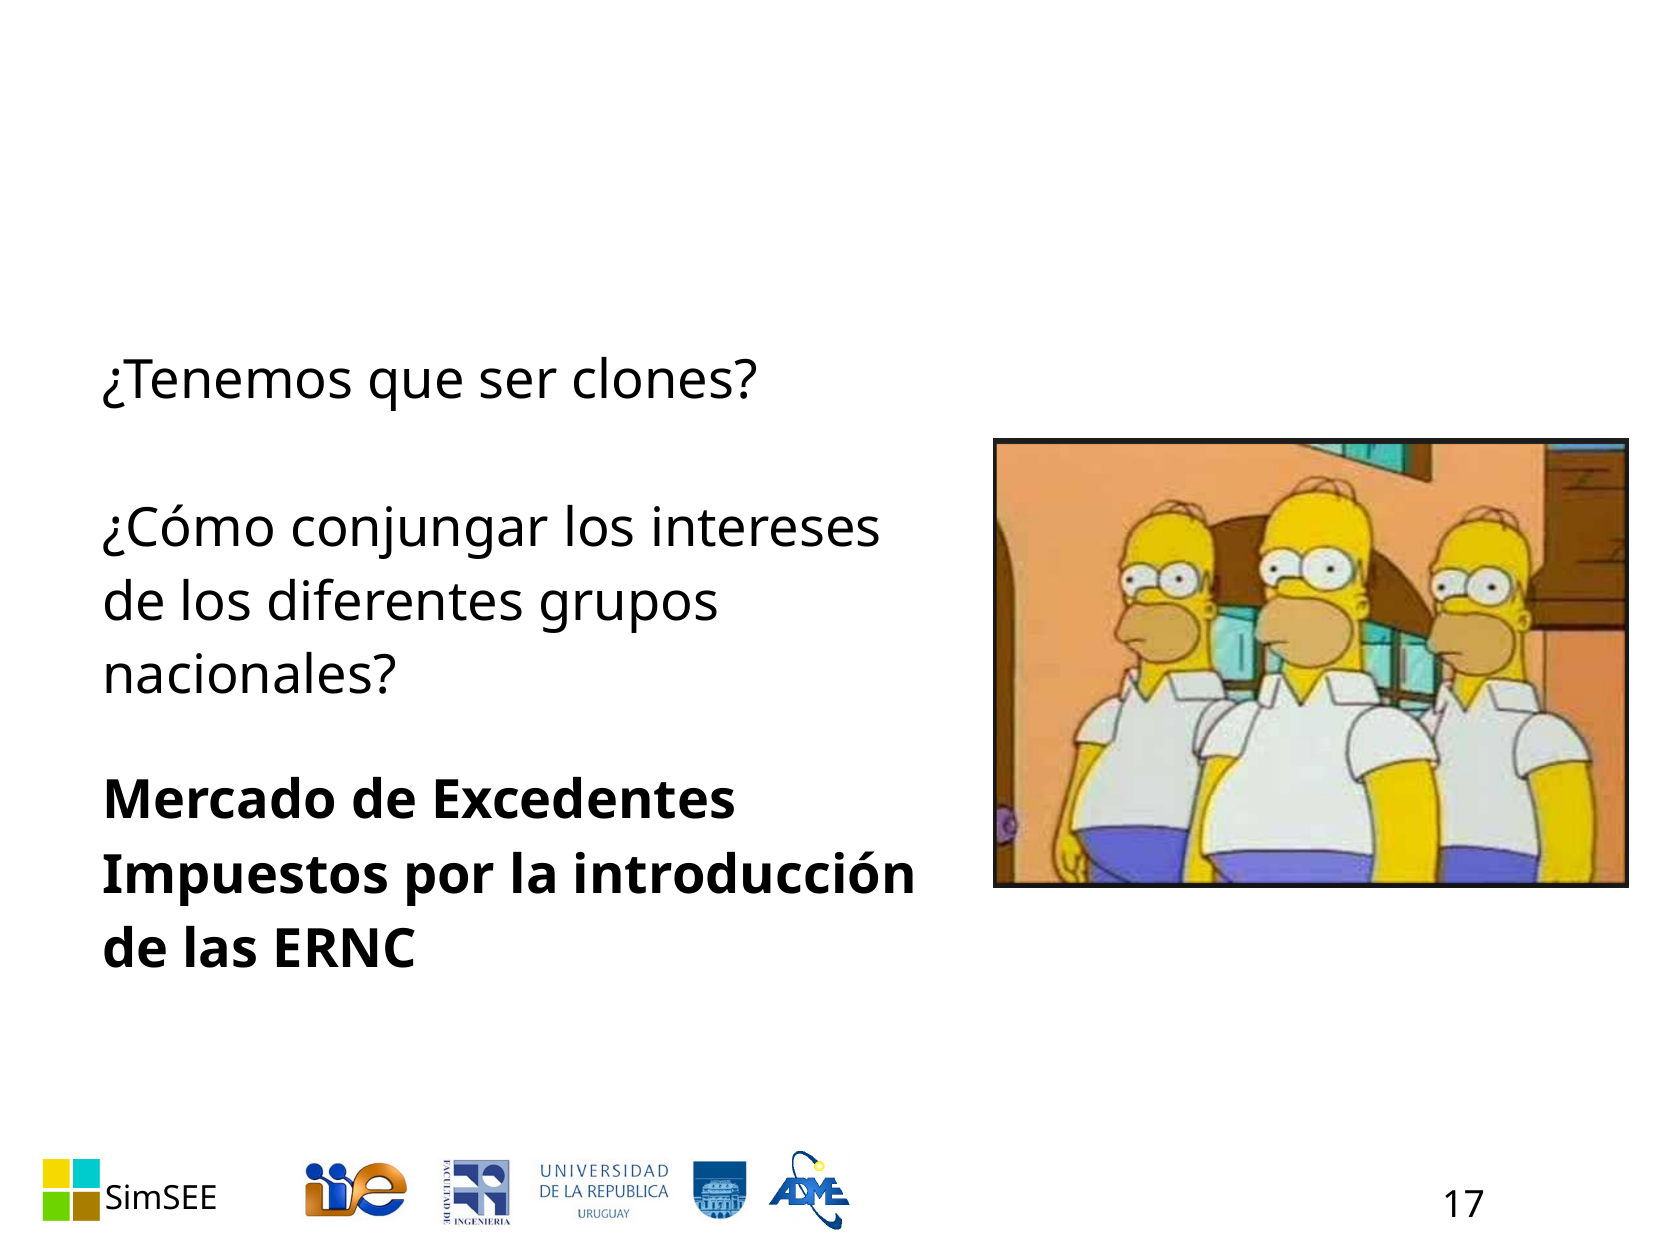

¿Tenemos que ser clones?
¿Cómo conjungar los intereses de los diferentes grupos nacionales?
Mercado de Excedentes Impuestos por la introducción de las ERNC